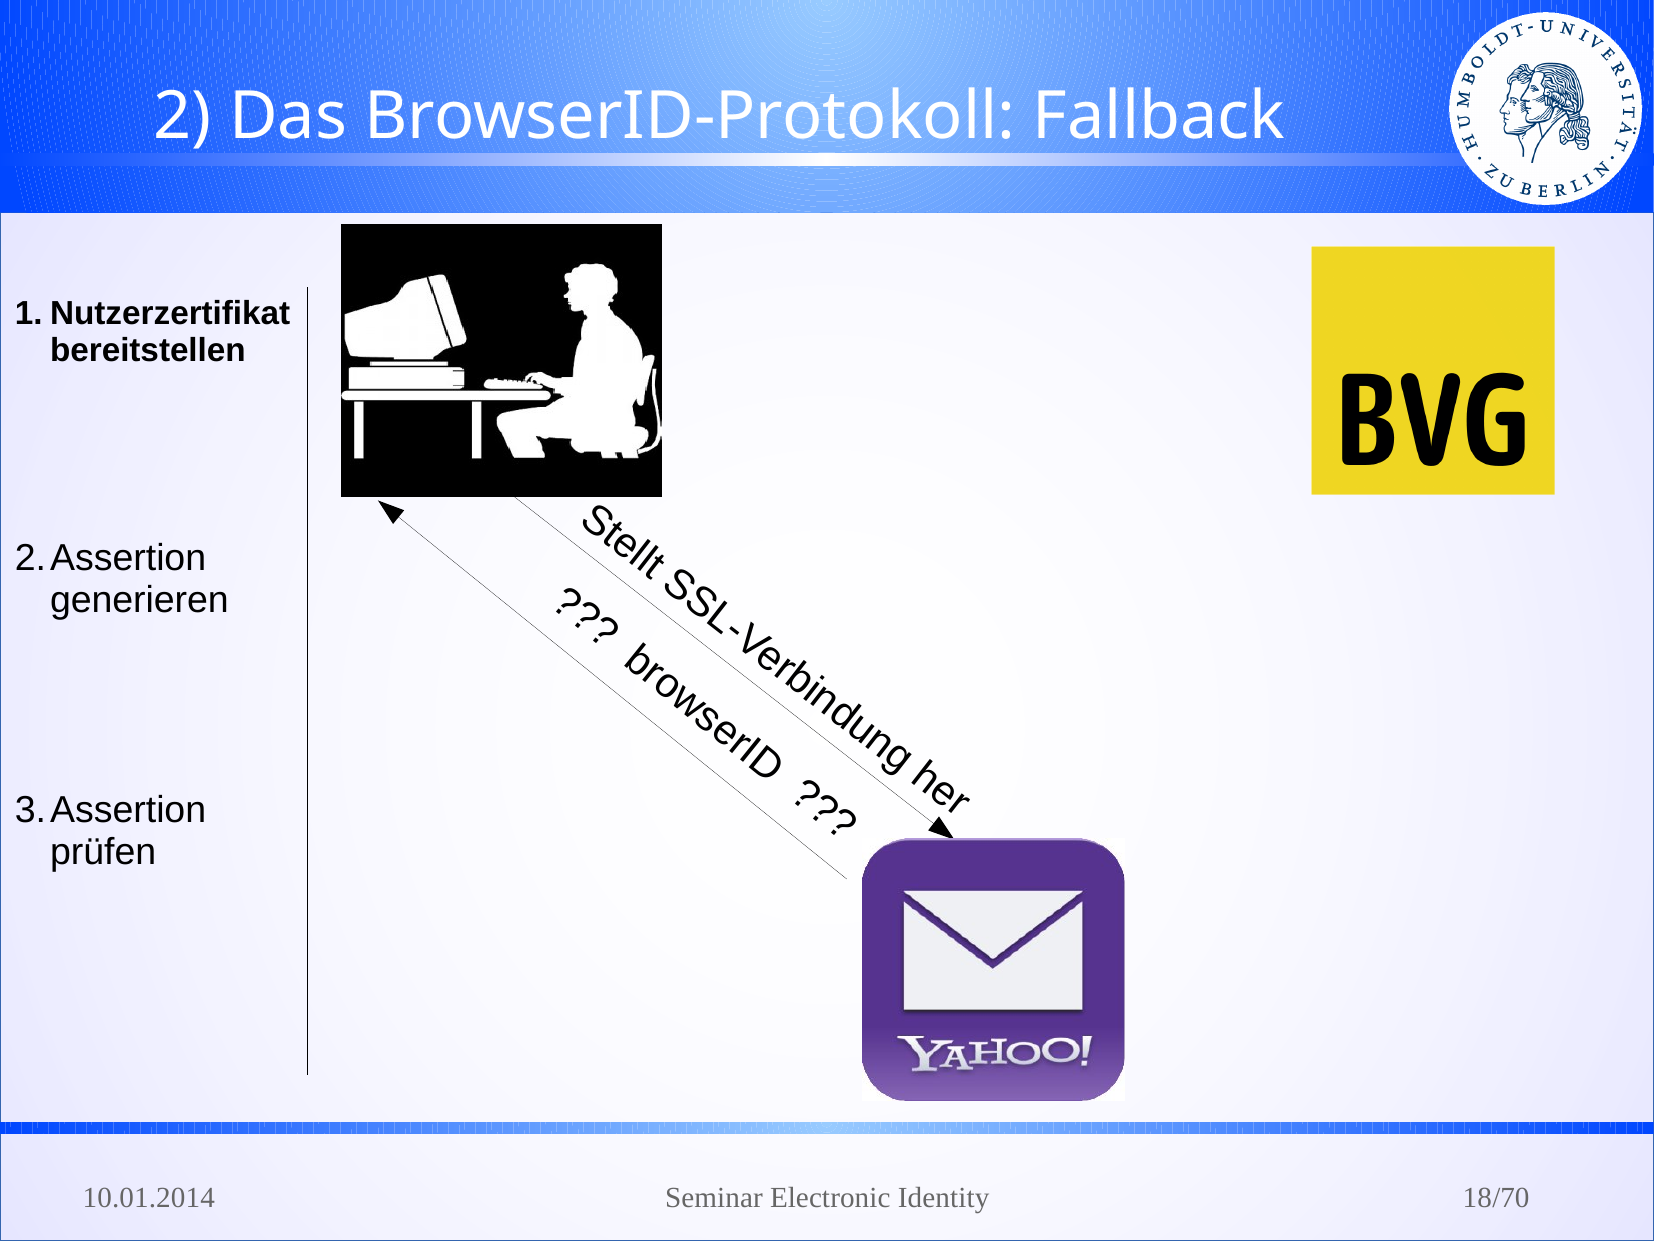

# 2) Das BrowserID-Protokoll: Fallback
Nutzerzertifikat bereitstellen
Assertion generieren
Assertion prüfen
Stellt SSL-Verbindung her
??? browserID ???
10.01.2014
Seminar Electronic Identity